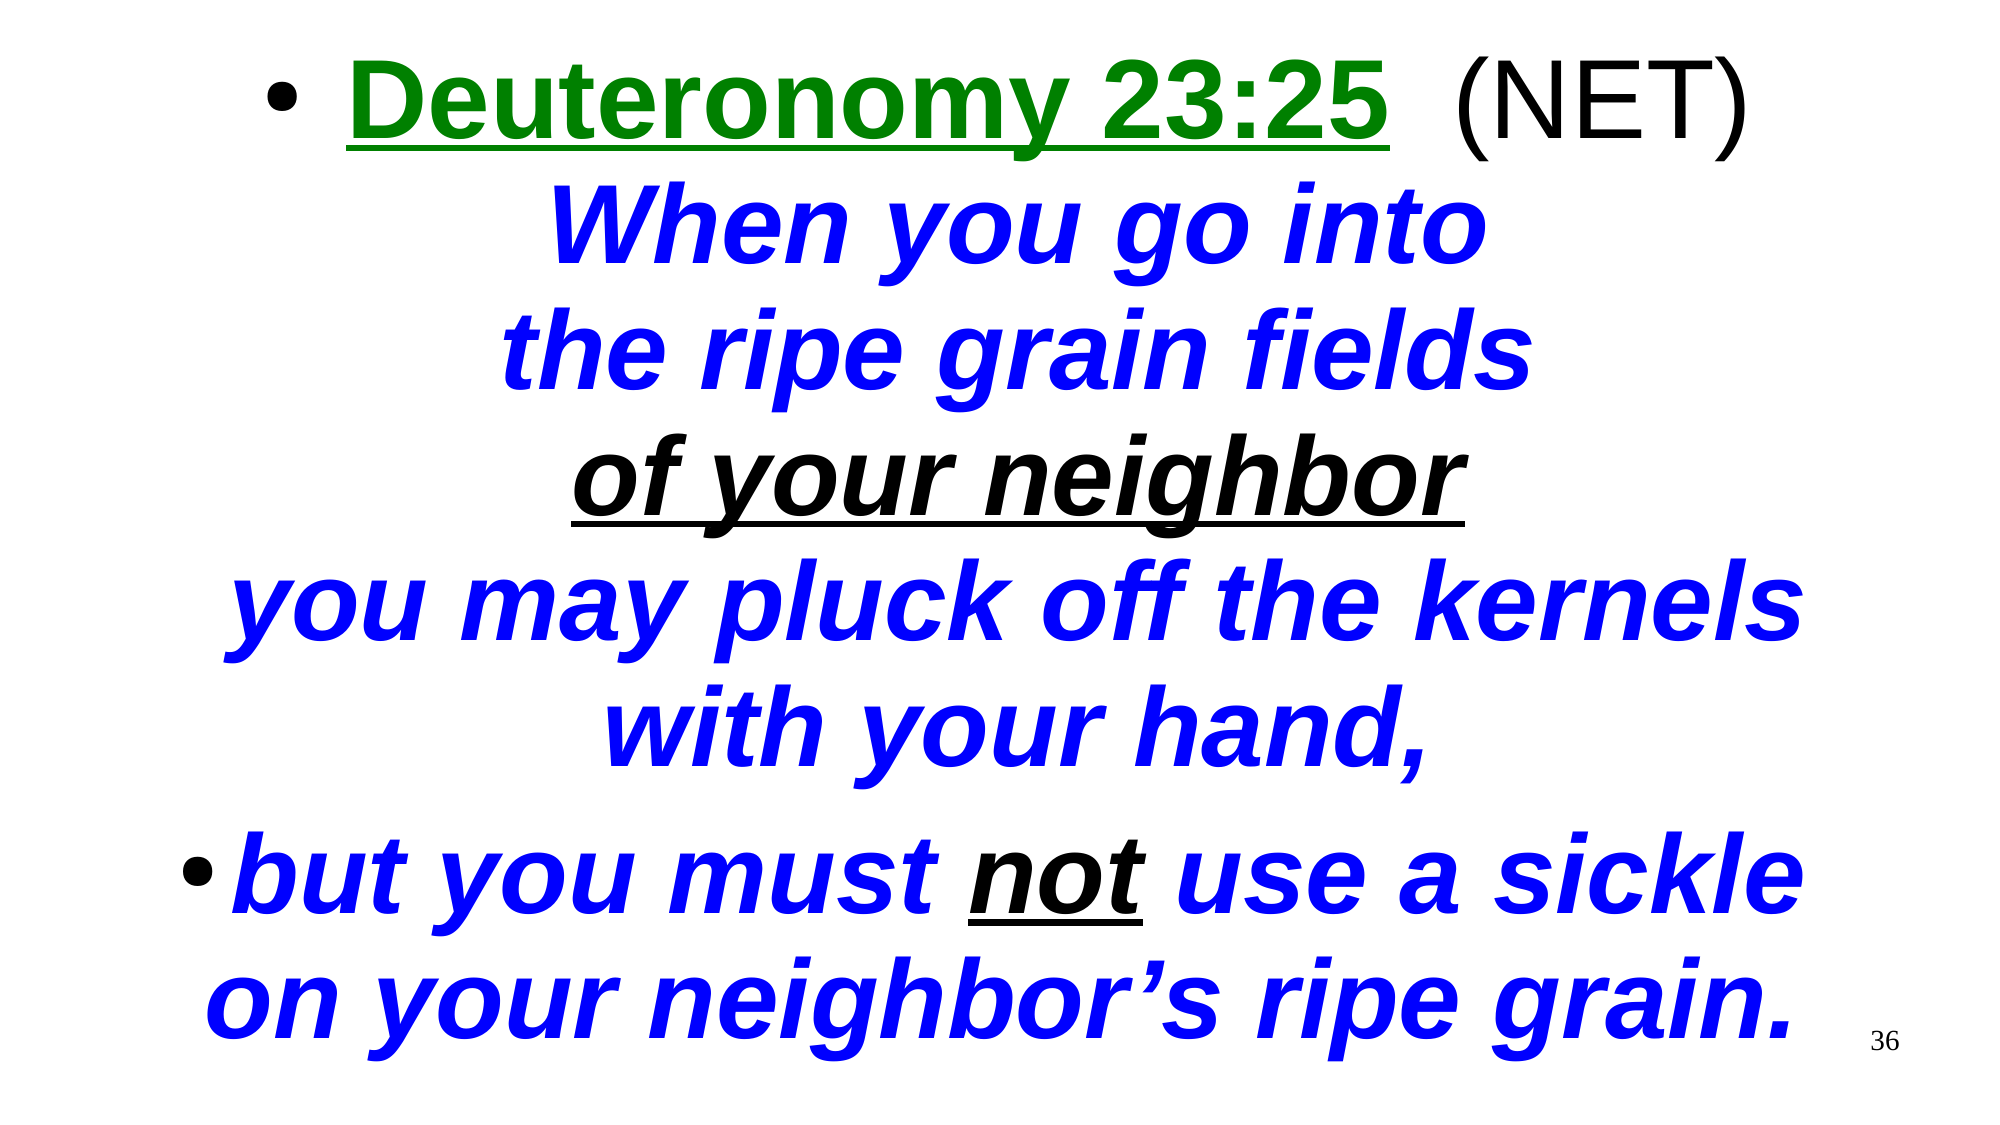

# Deuteronomy 23:25  (NET) When you go into the ripe grain fields of your neighbor you may pluck off the kernels with your hand,
but you must not use a sickle
on your neighbor’s ripe grain.
36